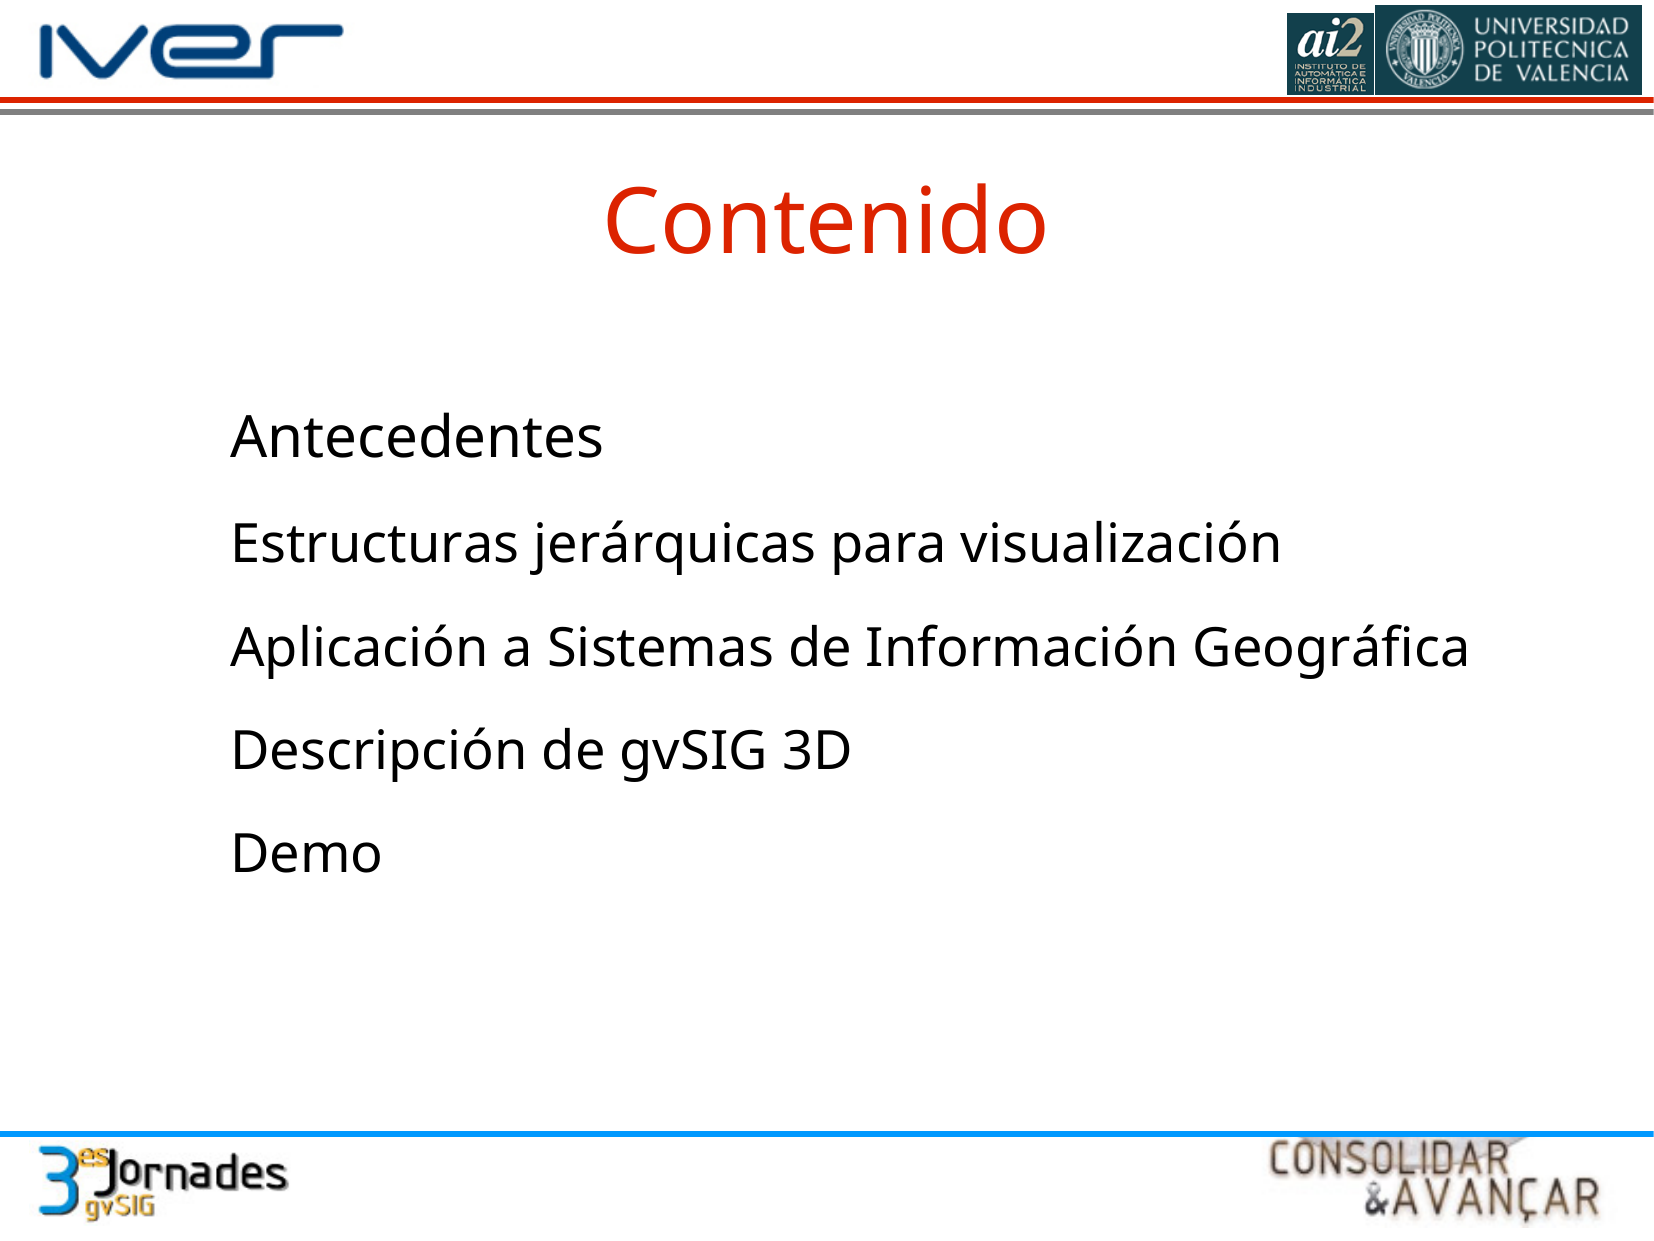

# Contenido
Antecedentes
Estructuras jerárquicas para visualización
Aplicación a Sistemas de Información Geográfica
Descripción de gvSIG 3D
Demo